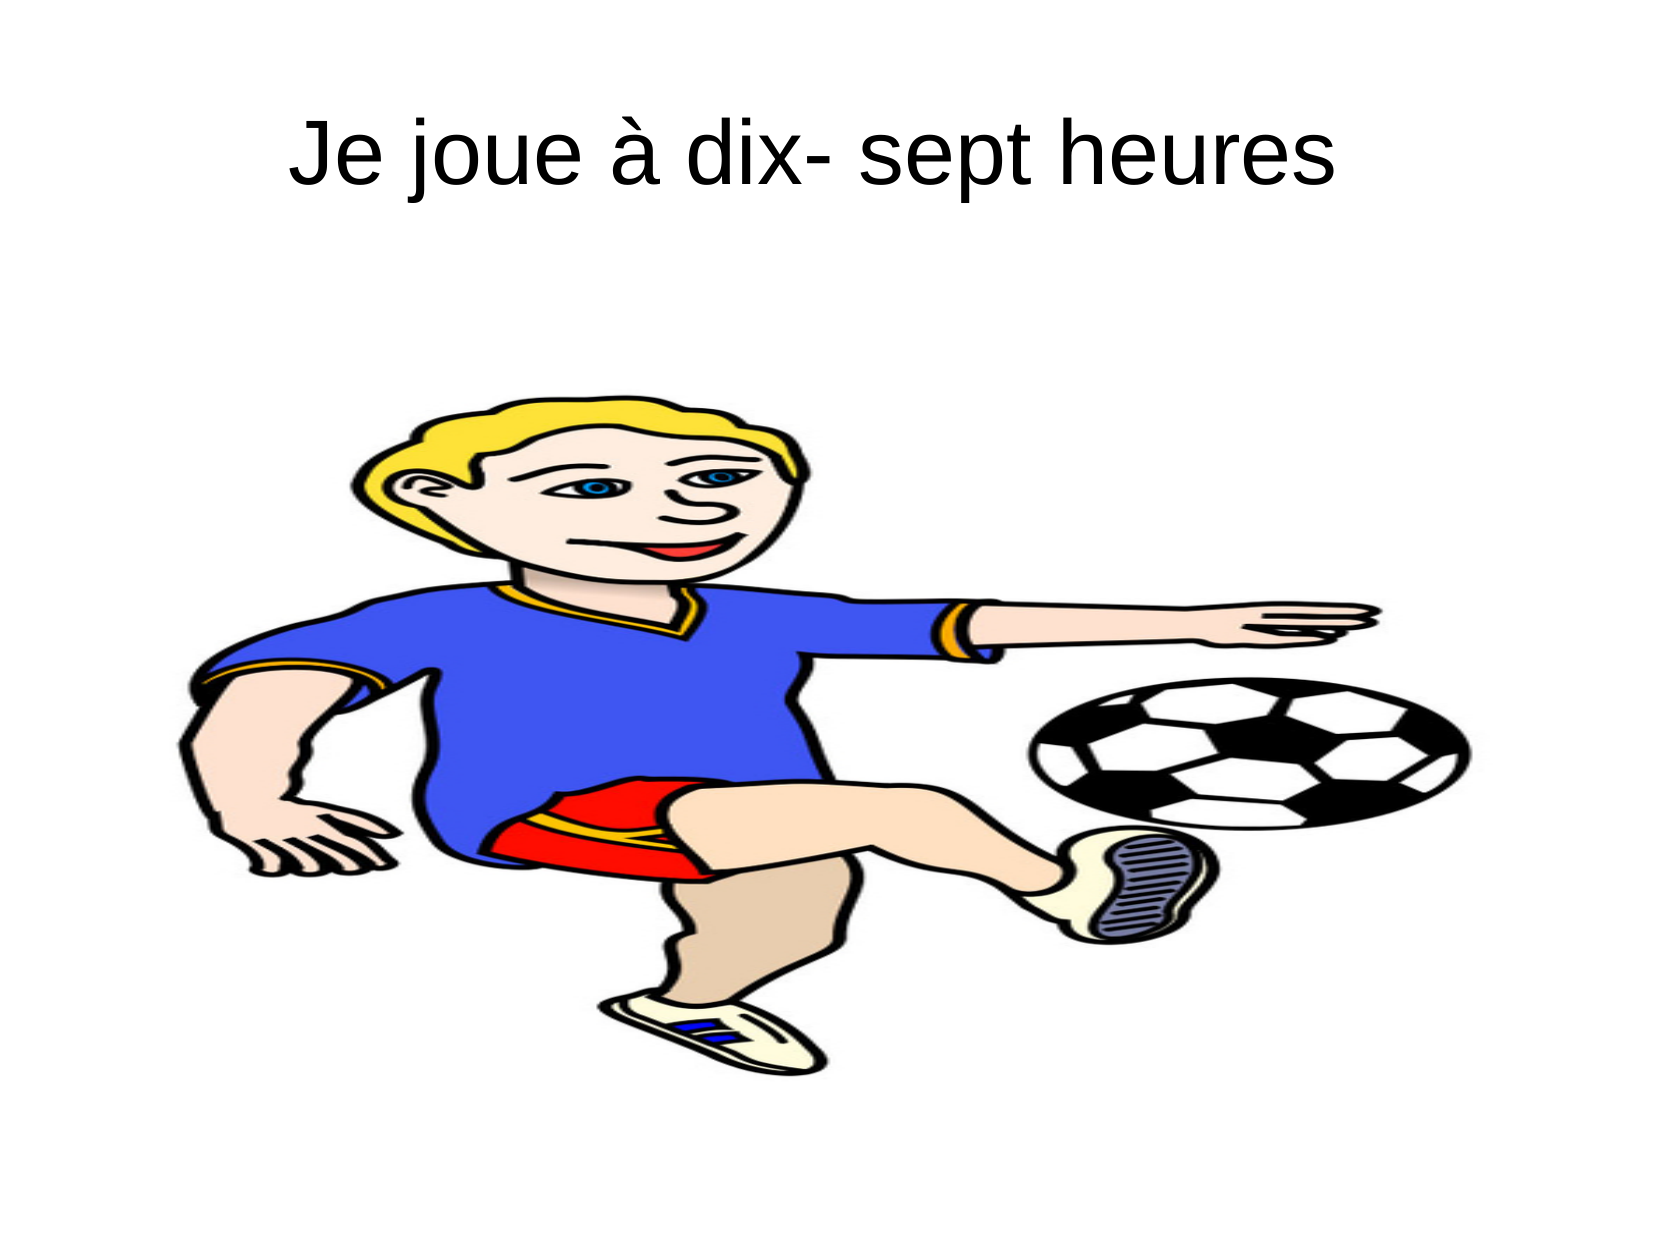

# Je joue à dix- sept heures